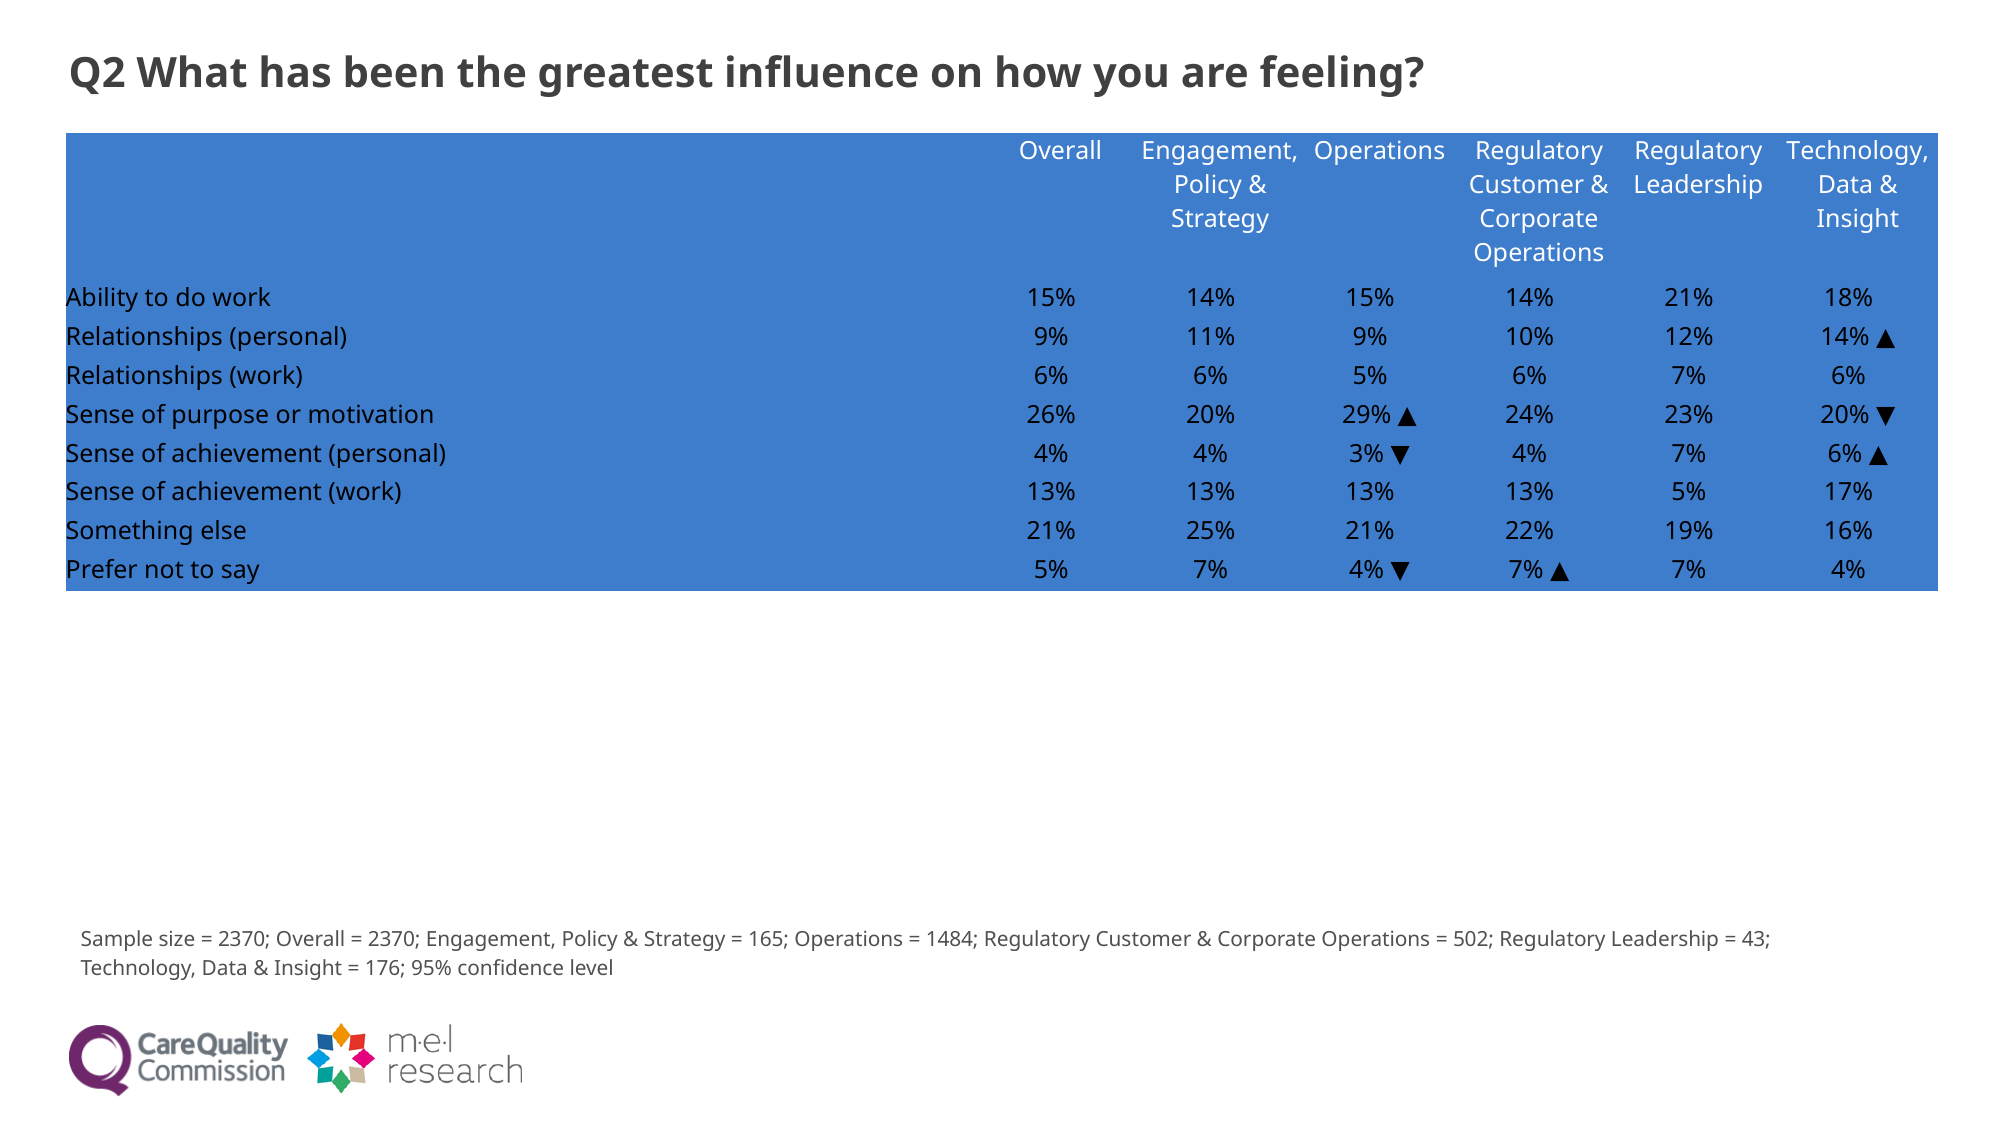

# Q2 What has been the greatest influence on how you are feeling?
| | Overall | Engagement, Policy & Strategy | Operations | Regulatory Customer & Corporate Operations | Regulatory Leadership | Technology, Data & Insight |
| --- | --- | --- | --- | --- | --- | --- |
| Ability to do work | 15% | 14% | 15% | 14% | 21% | 18% |
| Relationships (personal) | 9% | 11% | 9% | 10% | 12% | 14% ▲ |
| Relationships (work) | 6% | 6% | 5% | 6% | 7% | 6% |
| Sense of purpose or motivation | 26% | 20% | 29% ▲ | 24% | 23% | 20% ▼ |
| Sense of achievement (personal) | 4% | 4% | 3% ▼ | 4% | 7% | 6% ▲ |
| Sense of achievement (work) | 13% | 13% | 13% | 13% | 5% | 17% |
| Something else | 21% | 25% | 21% | 22% | 19% | 16% |
| Prefer not to say | 5% | 7% | 4% ▼ | 7% ▲ | 7% | 4% |
Sample size = 2370; Overall = 2370; Engagement, Policy & Strategy = 165; Operations = 1484; Regulatory Customer & Corporate Operations = 502; Regulatory Leadership = 43;
Technology, Data & Insight = 176; 95% confidence level